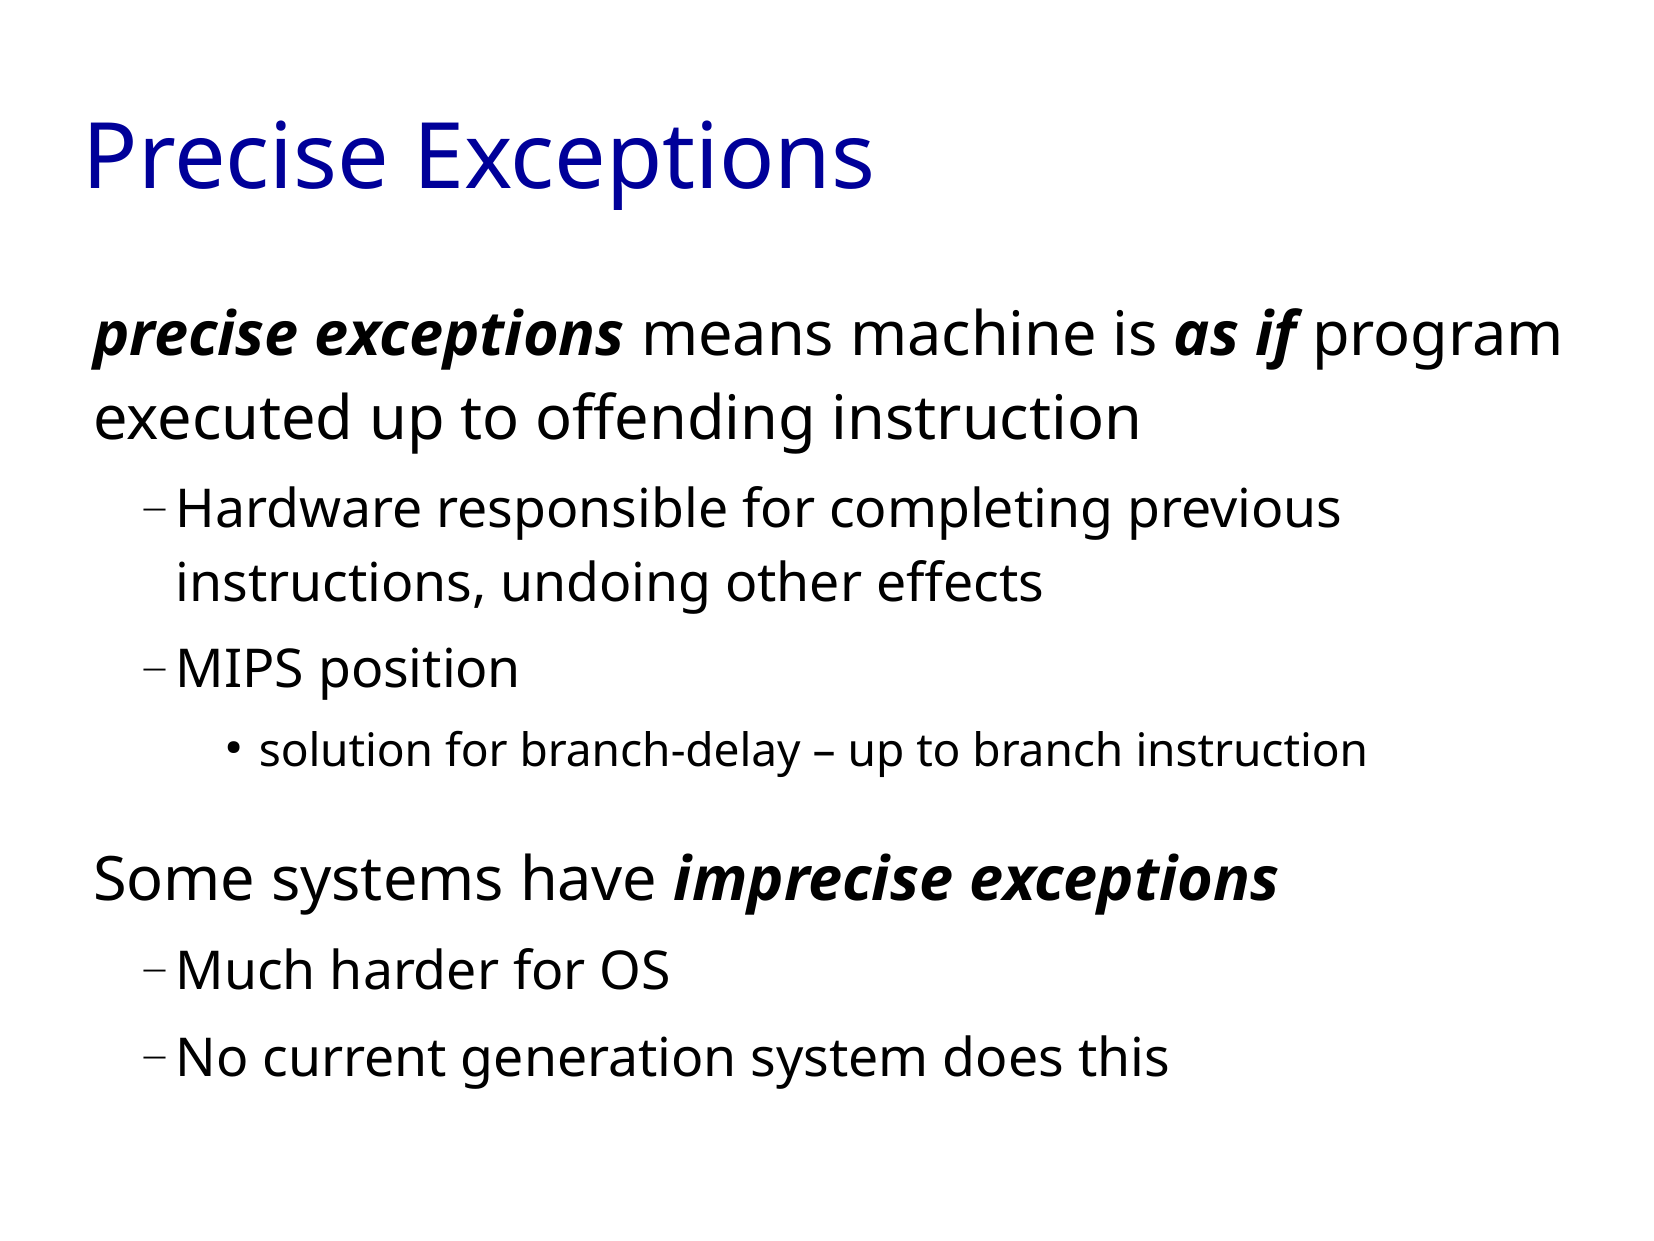

# Precise Exceptions
precise exceptions means machine is as if program executed up to offending instruction
Hardware responsible for completing previous instructions, undoing other effects
MIPS position
solution for branch-delay – up to branch instruction
Some systems have imprecise exceptions
Much harder for OS
No current generation system does this